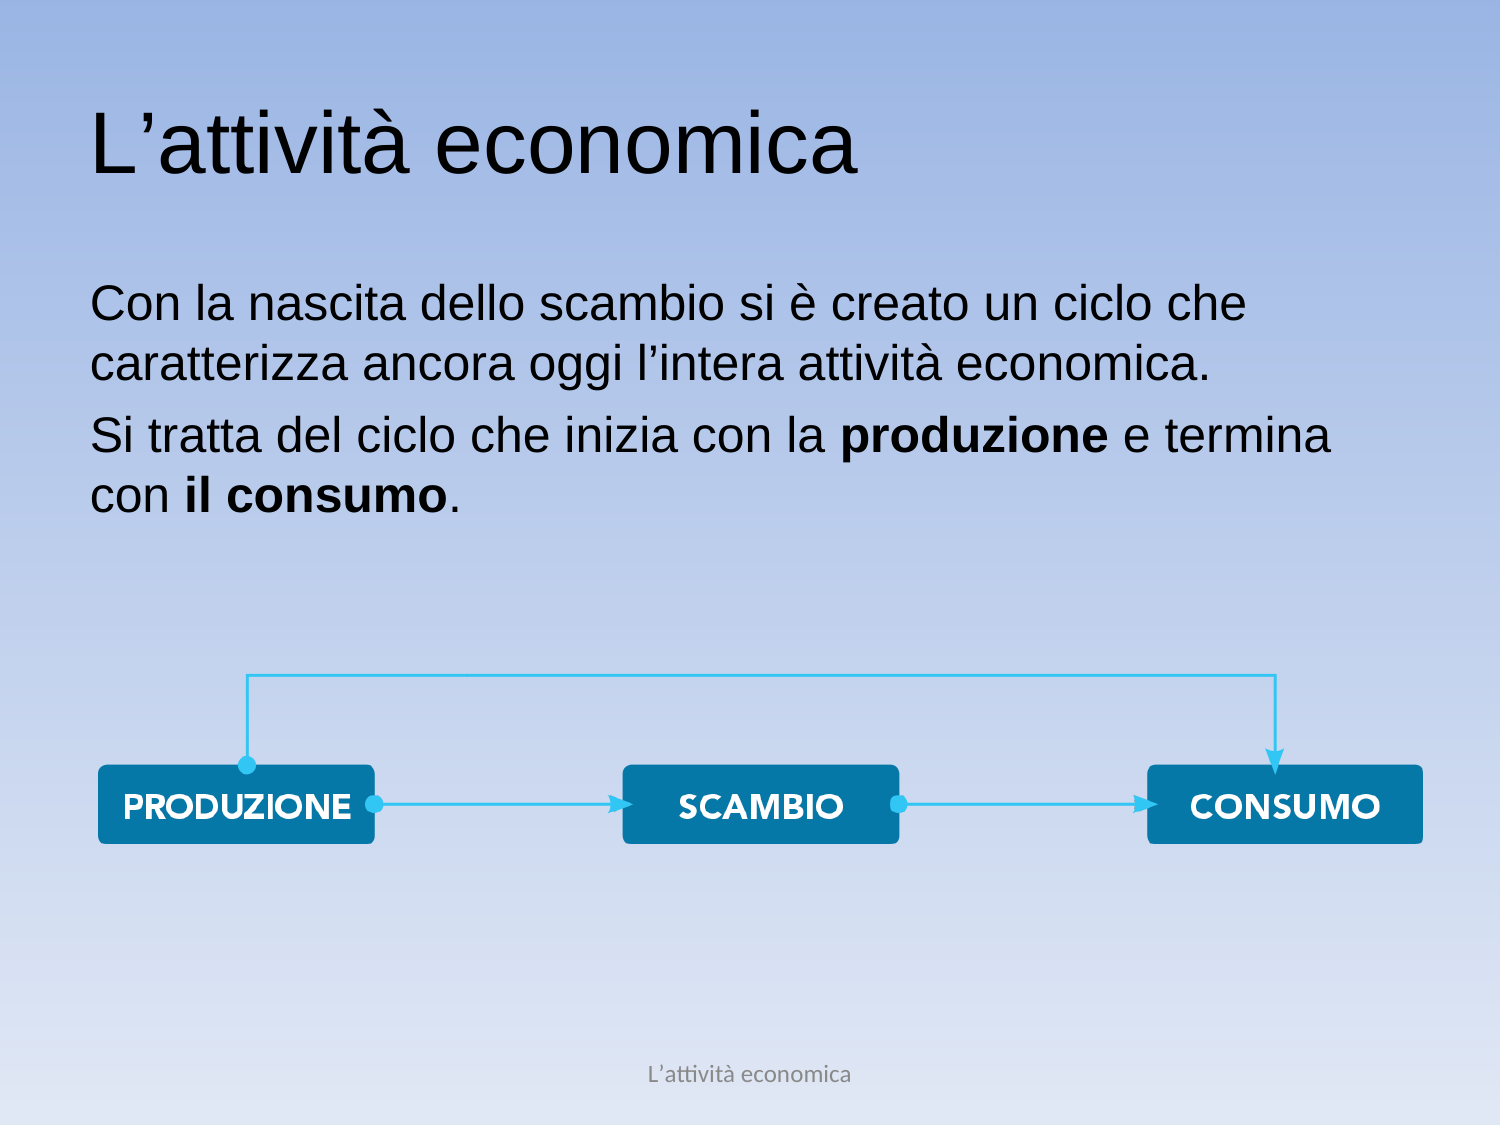

L’attività economica
Con la nascita dello scambio si è creato un ciclo che caratterizza ancora oggi l’intera attività economica.
Si tratta del ciclo che inizia con la produzione e termina con il consumo.
L’attività economica